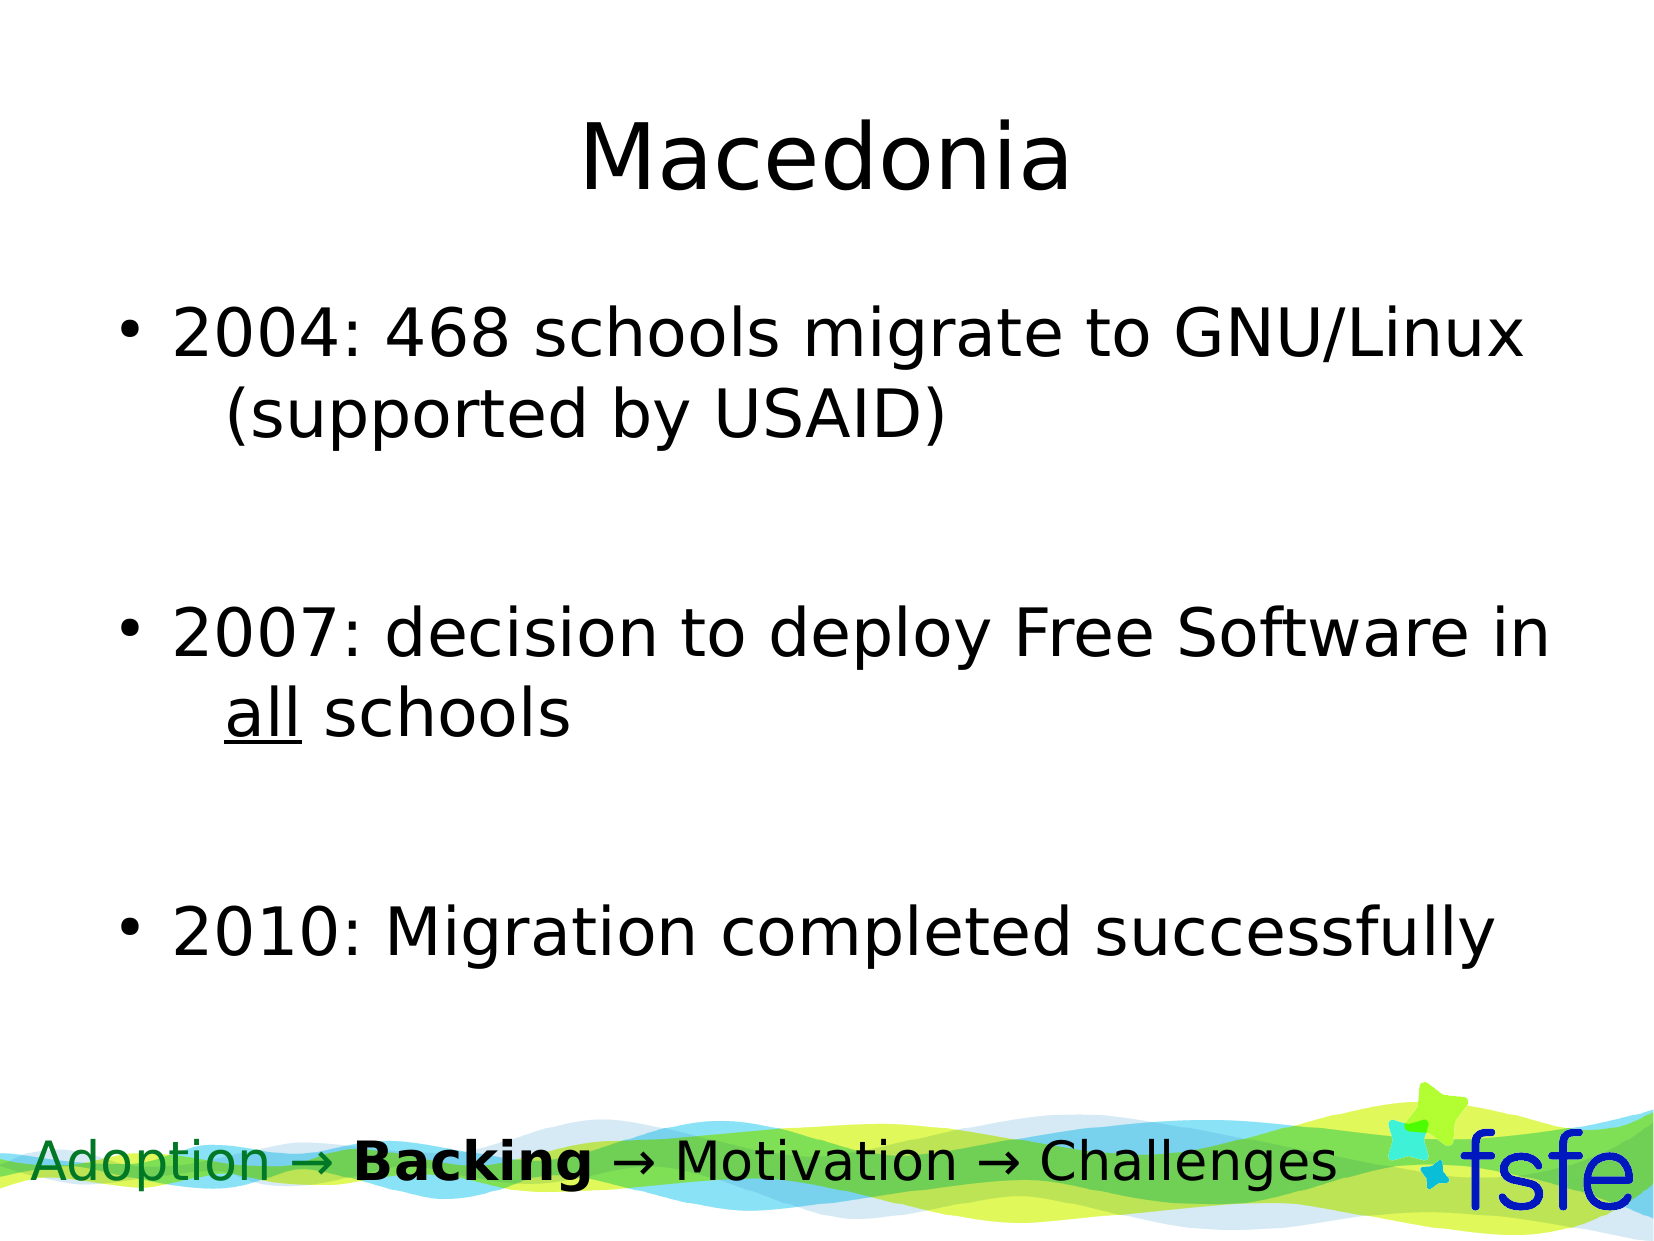

# Macedonia
2004: 468 schools migrate to GNU/Linux (supported by USAID)
2007: decision to deploy Free Software in all schools
2010: Migration completed successfully
Adoption → Backing → Motivation → Challenges